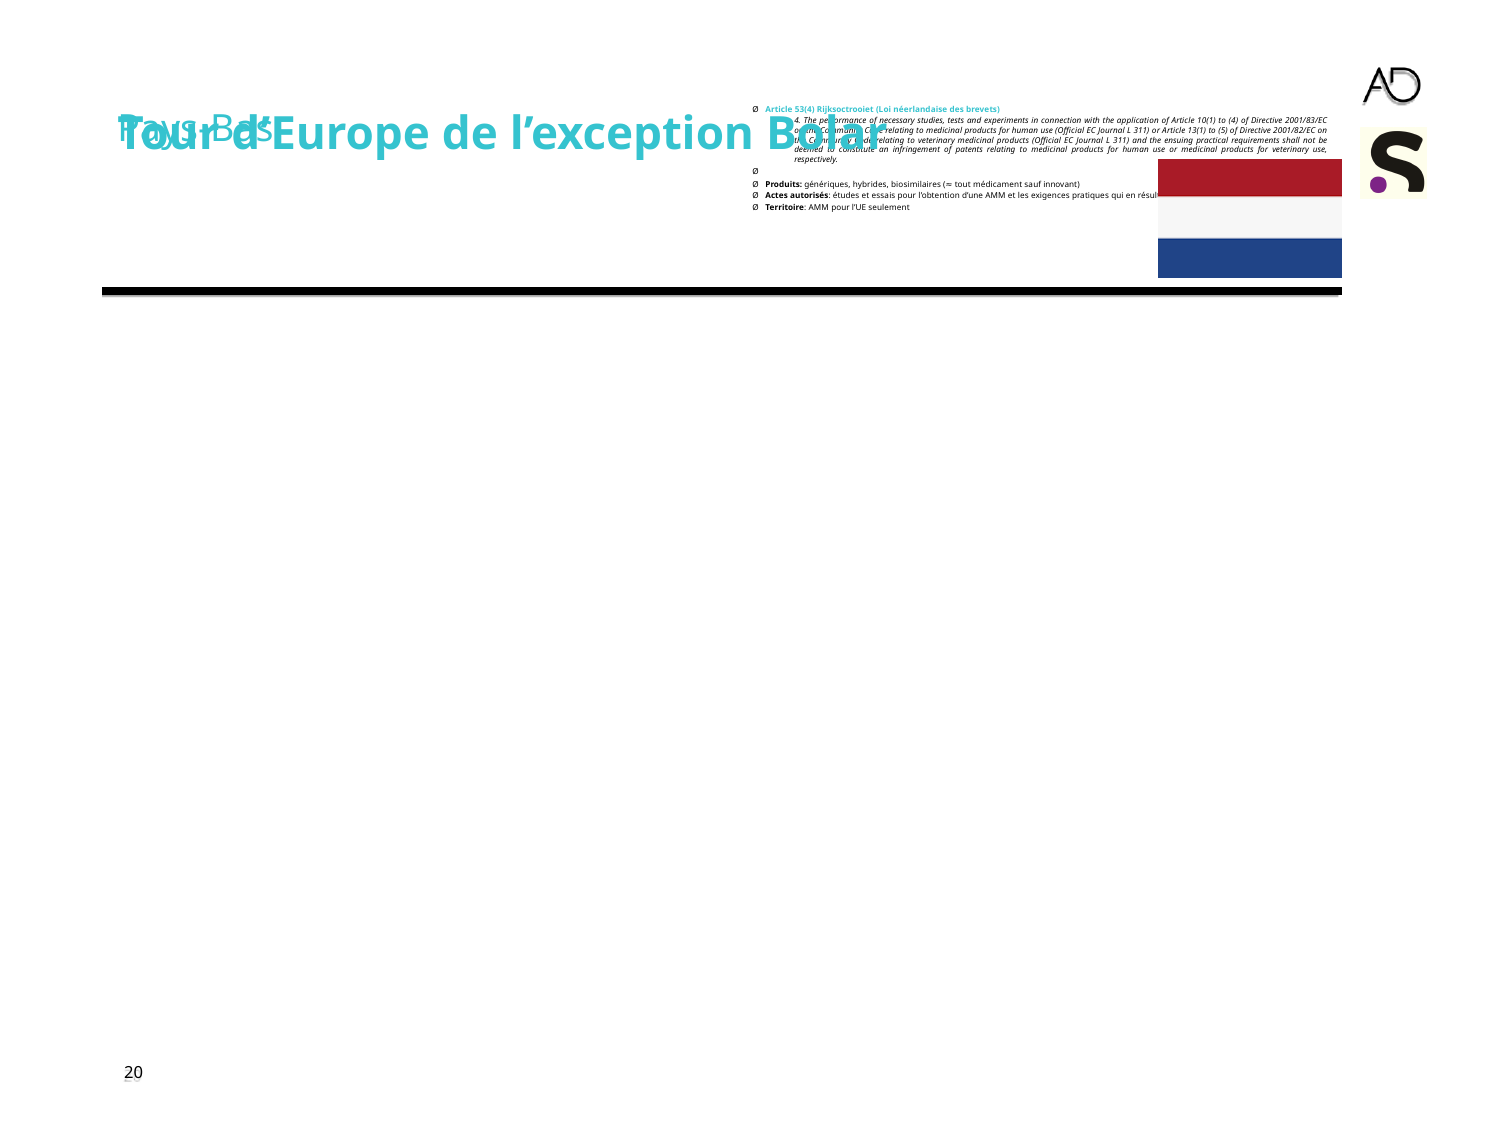

# Pays-Bas
Tour d’Europe de l’exception Bolar
Article 53(4) Rijksoctrooiet (Loi néerlandaise des brevets)
4. The performance of necessary studies, tests and experiments in connection with the application of Article 10(1) to (4) of Directive 2001/83/EC on the Community Code relating to medicinal products for human use (Official EC Journal L 311) or Article 13(1) to (5) of Directive 2001/82/EC on the Community Code relating to veterinary medicinal products (Official EC Journal L 311) and the ensuing practical requirements shall not be deemed to constitute an infringement of patents relating to medicinal products for human use or medicinal products for veterinary use, respectively.
Produits: génériques, hybrides, biosimilaires (≈ tout médicament sauf innovant)
Actes autorisés: études et essais pour l’obtention d’une AMM et les exigences pratiques qui en résultent.
Territoire: AMM pour l’UE seulement